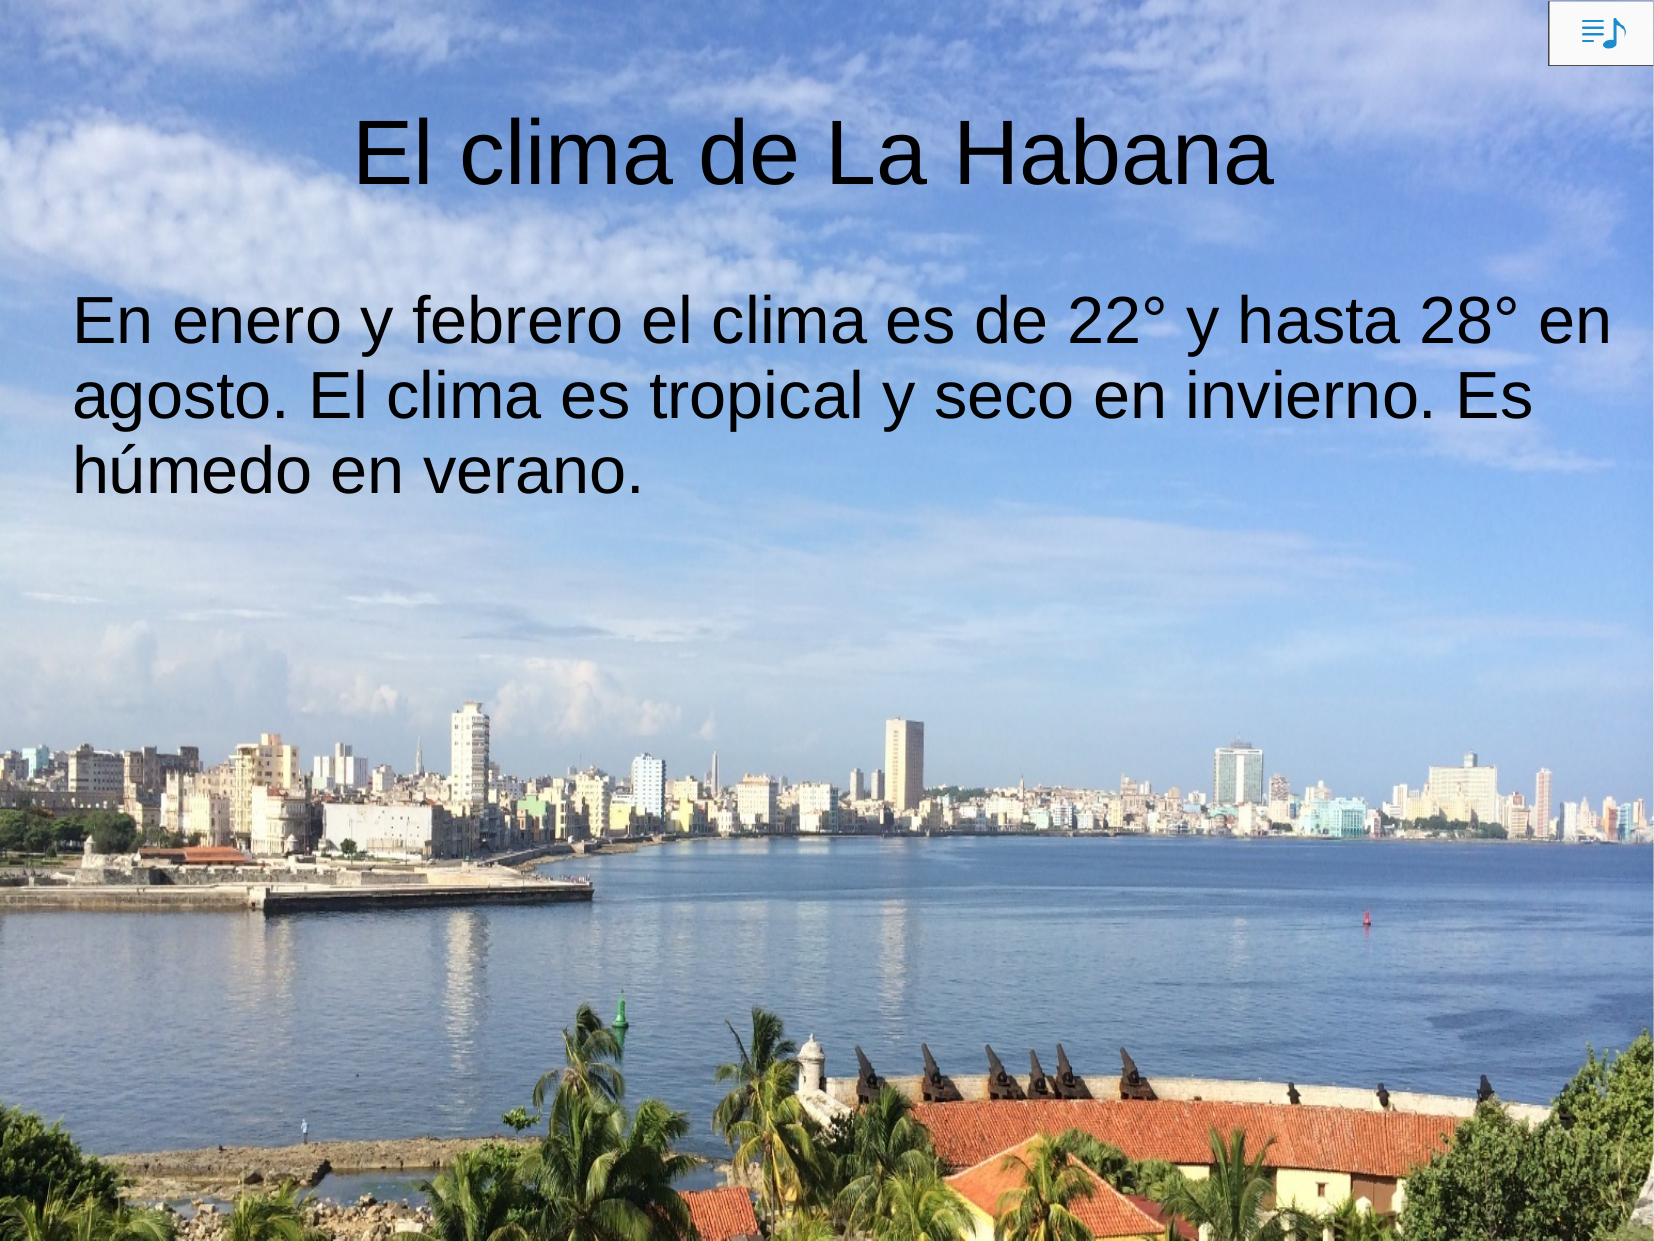

# El clima de La Habana
En enero y febrero el clima es de 22° y hasta 28° en agosto. El clima es tropical y seco en invierno. Es húmedo en verano.